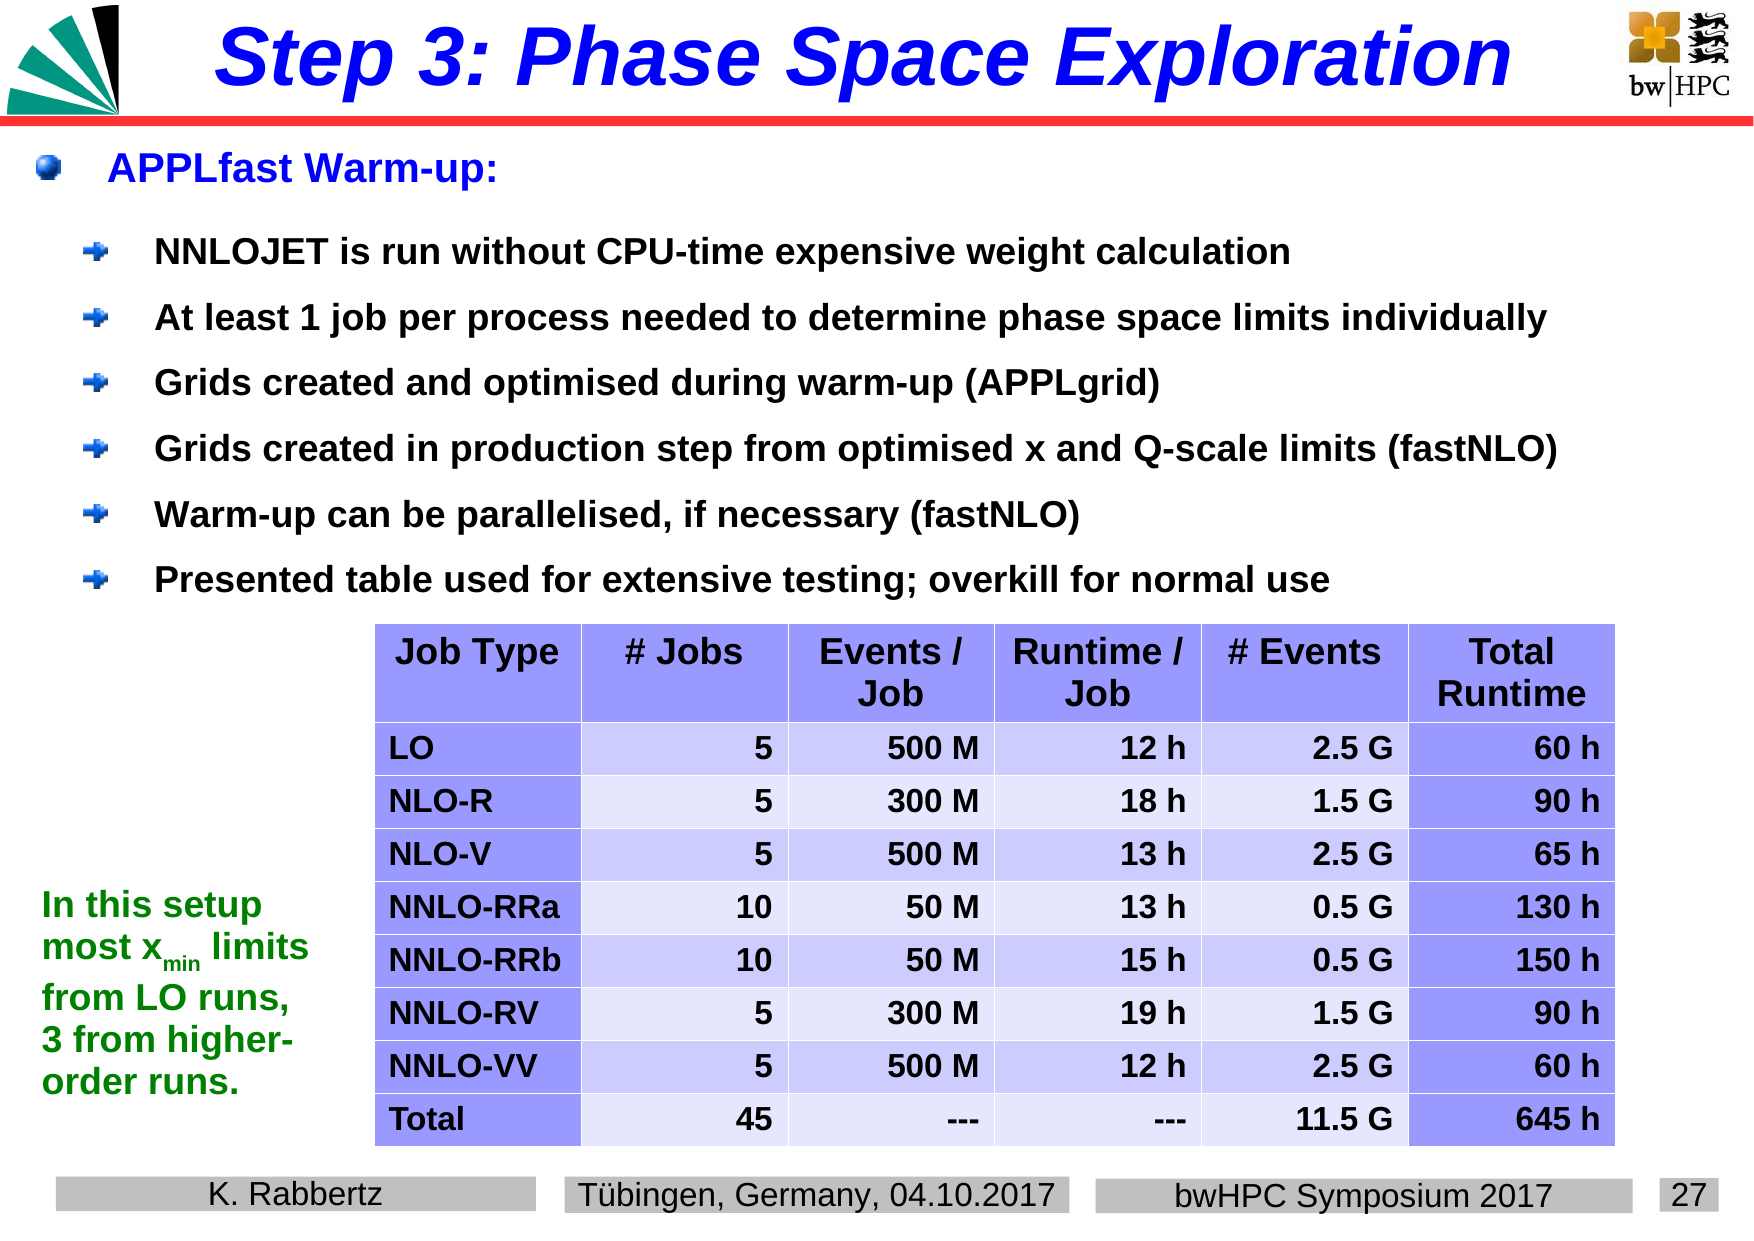

# Step 3: Phase Space Exploration
APPLfast Warm-up:
NNLOJET is run without CPU-time expensive weight calculation
At least 1 job per process needed to determine phase space limits individually
Grids created and optimised during warm-up (APPLgrid)
Grids created in production step from optimised x and Q-scale limits (fastNLO)
Warm-up can be parallelised, if necessary (fastNLO)
Presented table used for extensive testing; overkill for normal use
| Job Type | # Jobs | Events / Job | Runtime / Job | # Events | Total Runtime |
| --- | --- | --- | --- | --- | --- |
| LO | 5 | 500 M | 12 h | 2.5 G | 60 h |
| NLO-R | 5 | 300 M | 18 h | 1.5 G | 90 h |
| NLO-V | 5 | 500 M | 13 h | 2.5 G | 65 h |
| NNLO-RRa | 10 | 50 M | 13 h | 0.5 G | 130 h |
| NNLO-RRb | 10 | 50 M | 15 h | 0.5 G | 150 h |
| NNLO-RV | 5 | 300 M | 19 h | 1.5 G | 90 h |
| NNLO-VV | 5 | 500 M | 12 h | 2.5 G | 60 h |
| Total | 45 | --- | --- | 11.5 G | 645 h |
In this setup
most xmin limits
from LO runs,
3 from higher-
order runs.